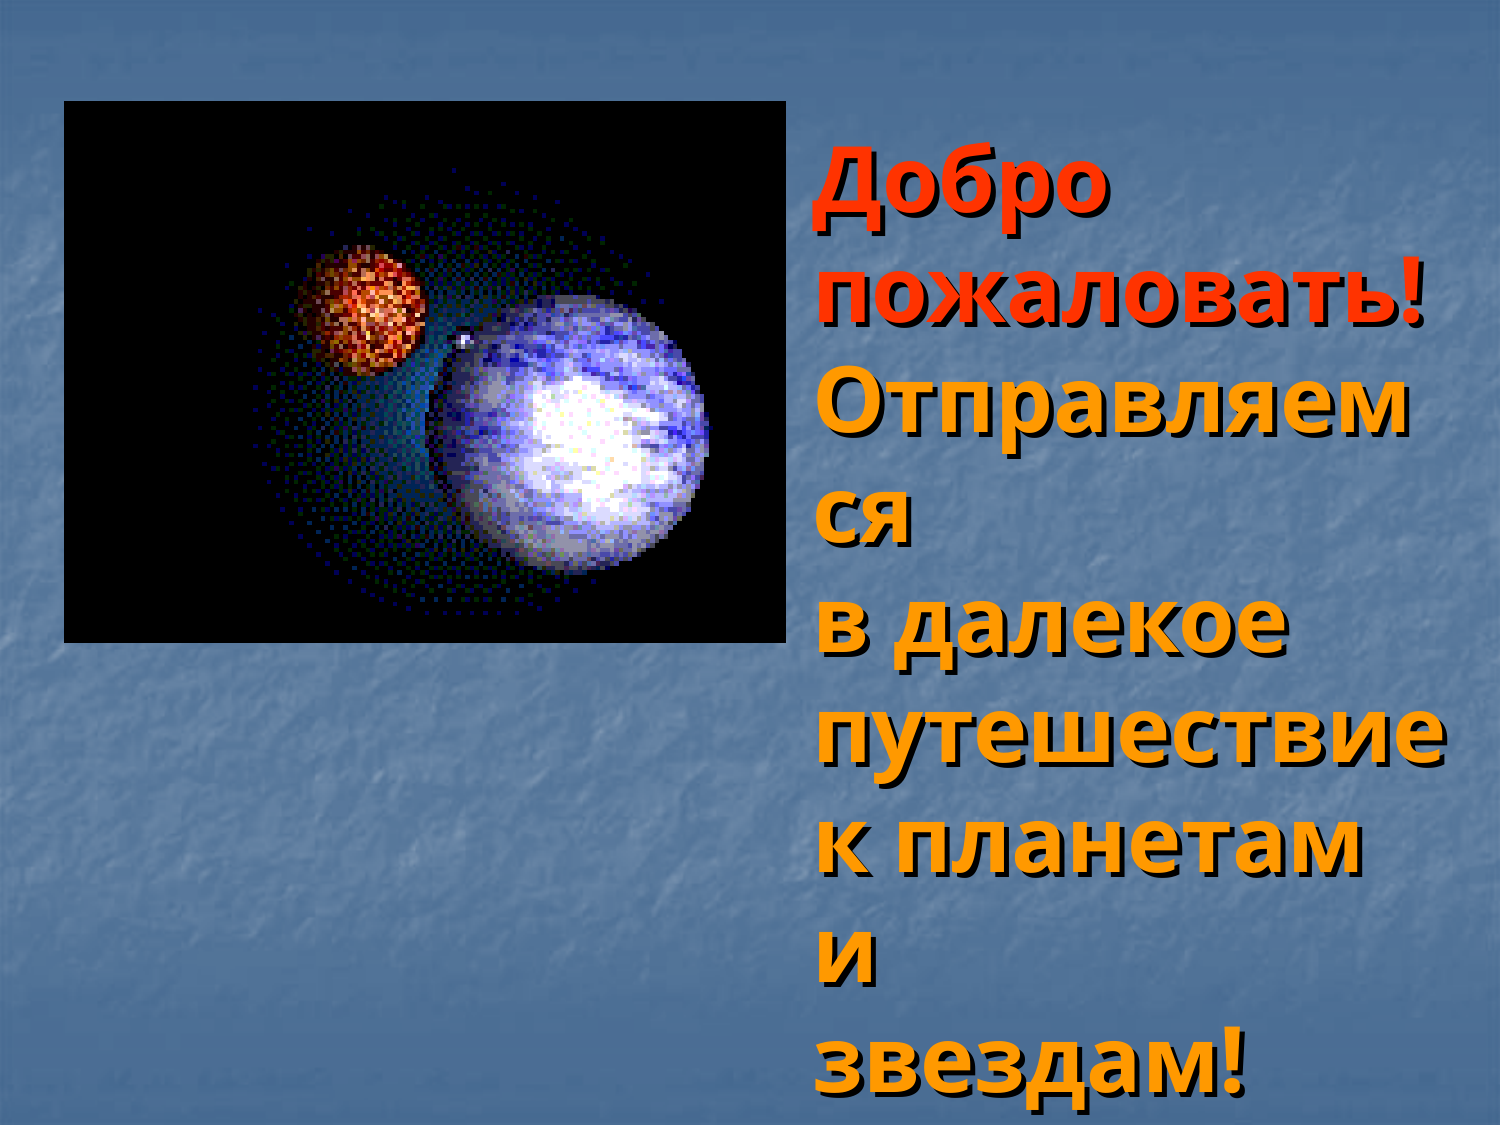

Добро
пожаловать!
Отправляемся
в далекое
путешествие
к планетам и
звездам!